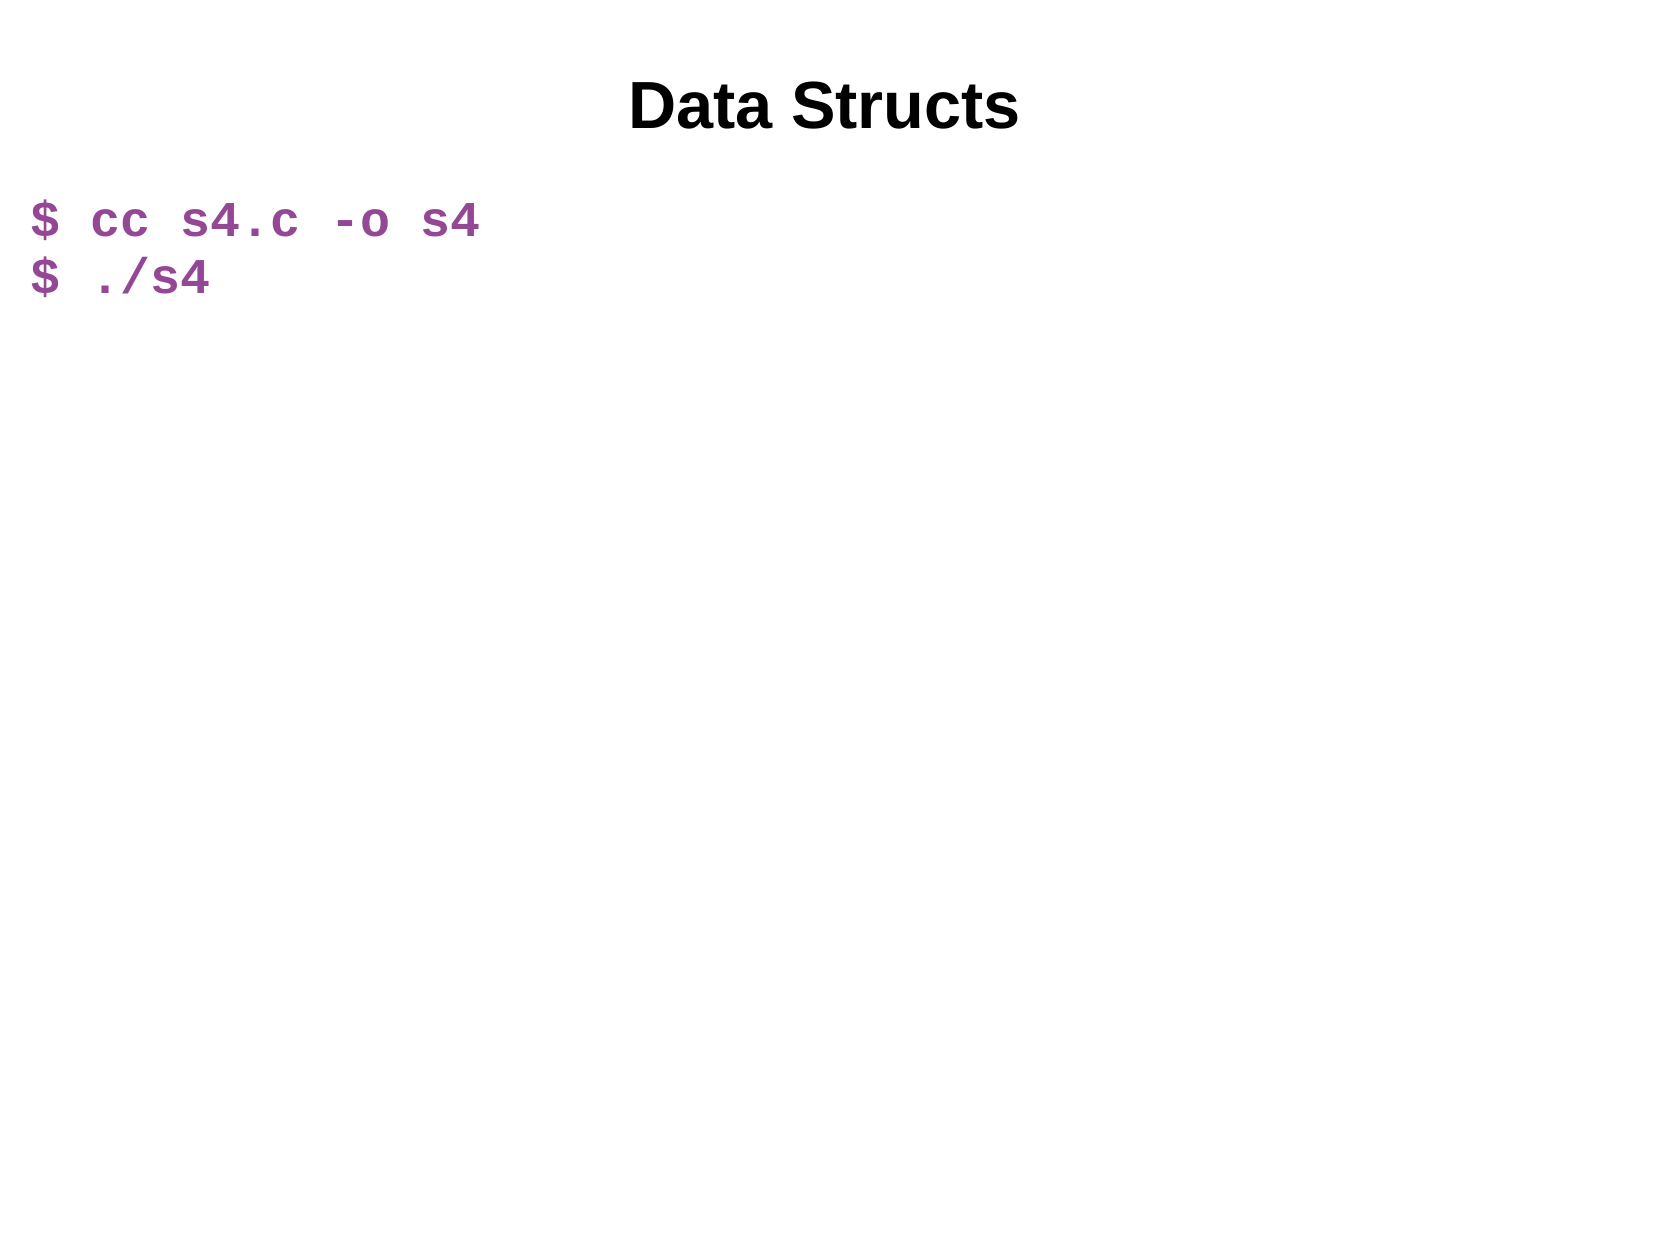

# Data Structs
$ cc s4.c -o s4
$ ./s4